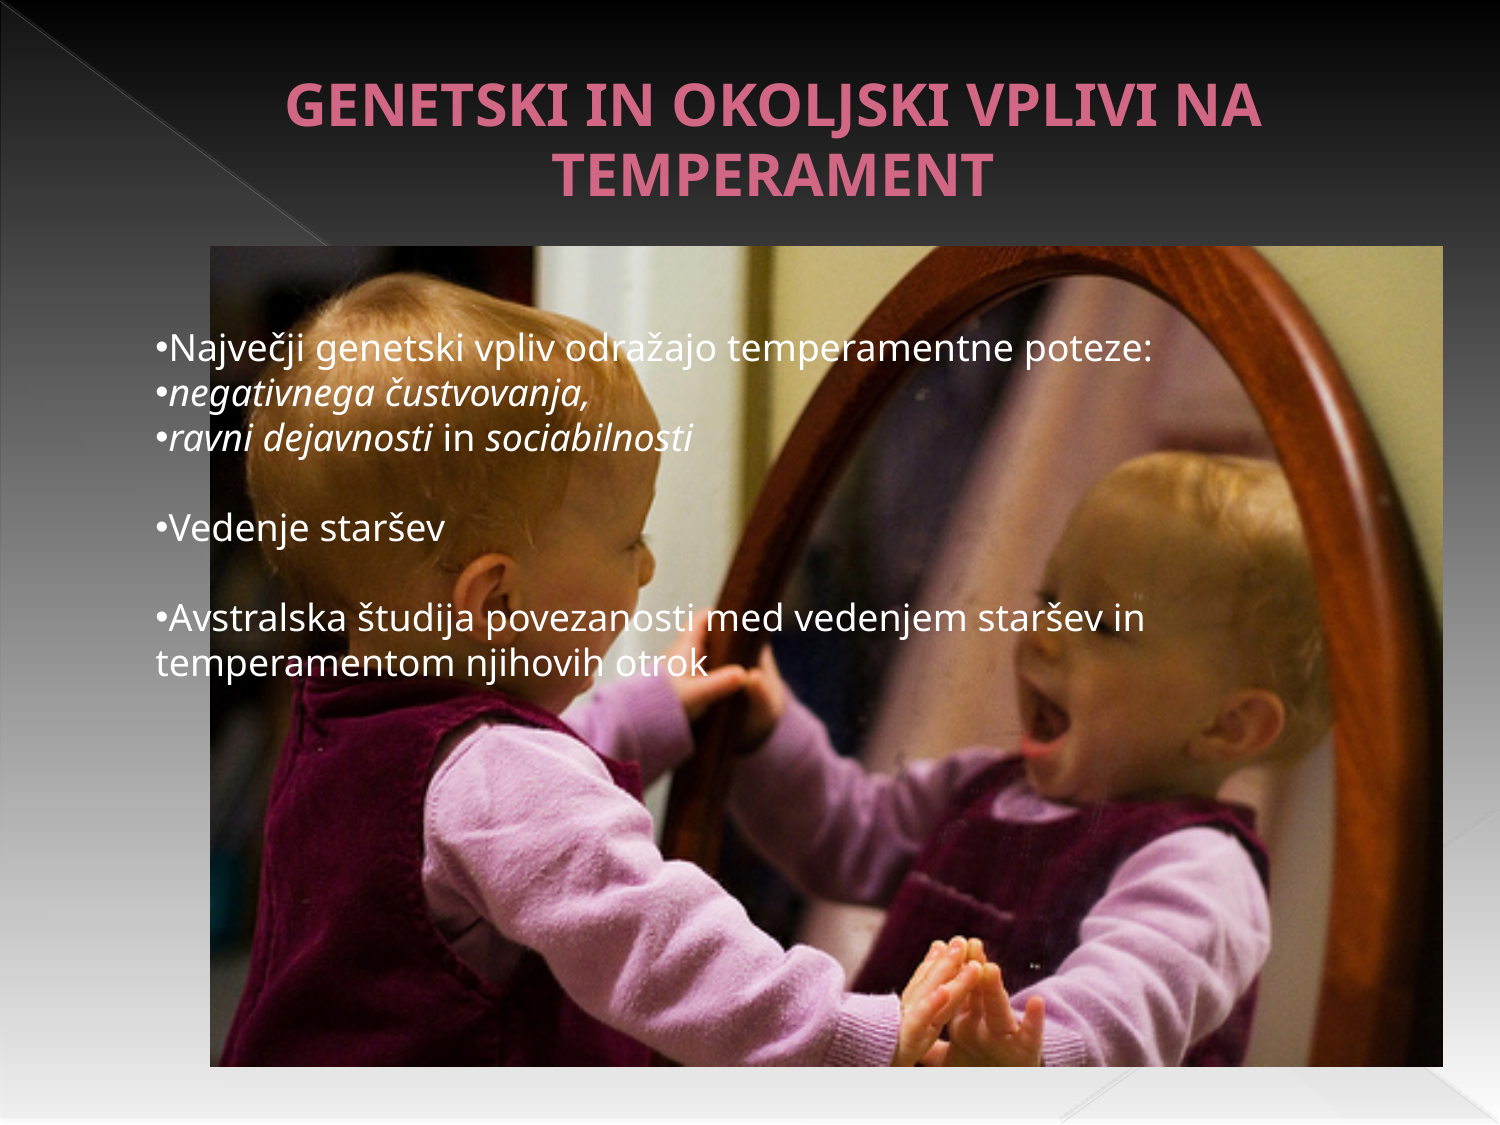

# GENETSKI IN OKOLJSKI VPLIVI NA TEMPERAMENT
Največji genetski vpliv odražajo temperamentne poteze:
negativnega čustvovanja,
ravni dejavnosti in sociabilnosti
Vedenje staršev
Avstralska študija povezanosti med vedenjem staršev in temperamentom njihovih otrok